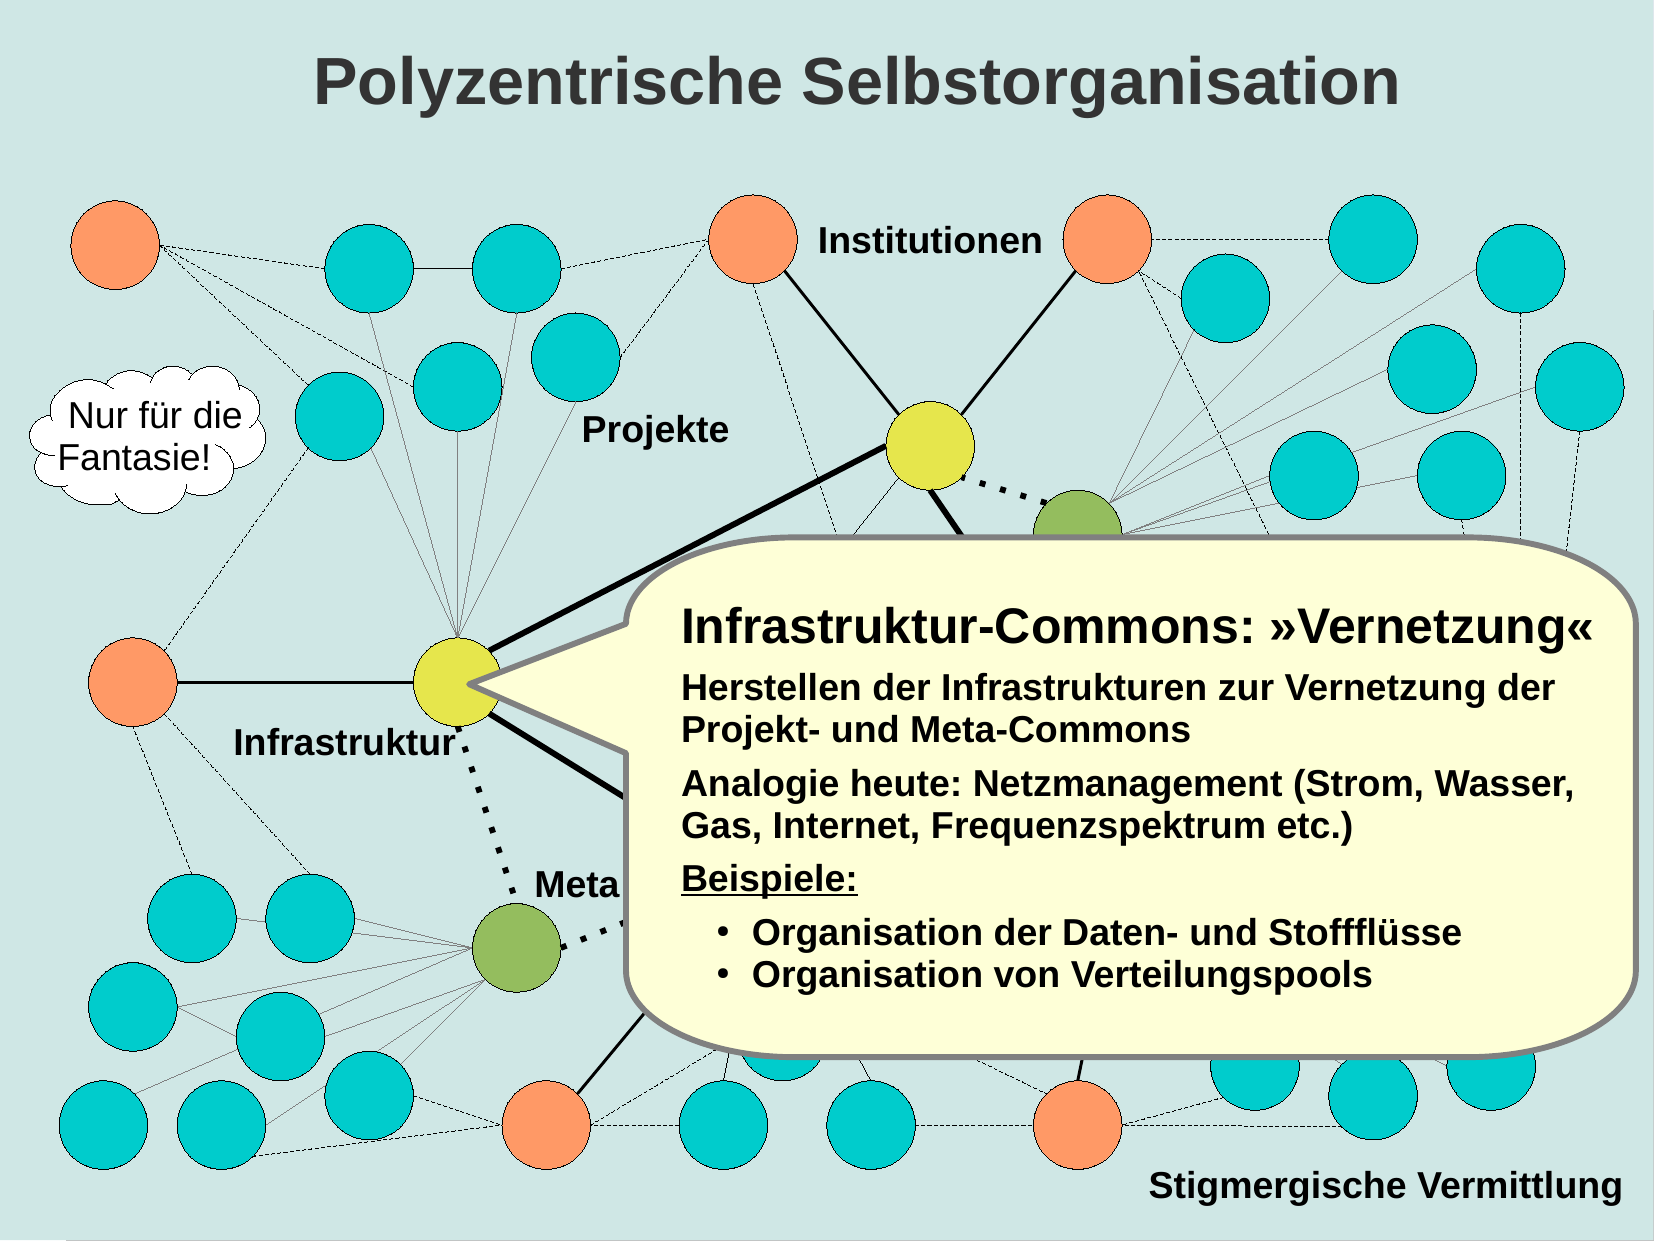

# Polyzentrische Selbstorganisation
Institutionen
 Nur für die
Fantasie!
Projekte
Infrastruktur-Commons: »Vernetzung«
Herstellen der Infrastrukturen zur Vernetzung der
Projekt- und Meta-Commons
Analogie heute: Netzmanagement (Strom, Wasser,
Gas, Internet, Frequenzspektrum etc.)
Beispiele:
Organisation der Daten- und Stoffflüsse
Organisation von Verteilungspools
Infrastruktur
Meta
Stigmergische Vermittlung